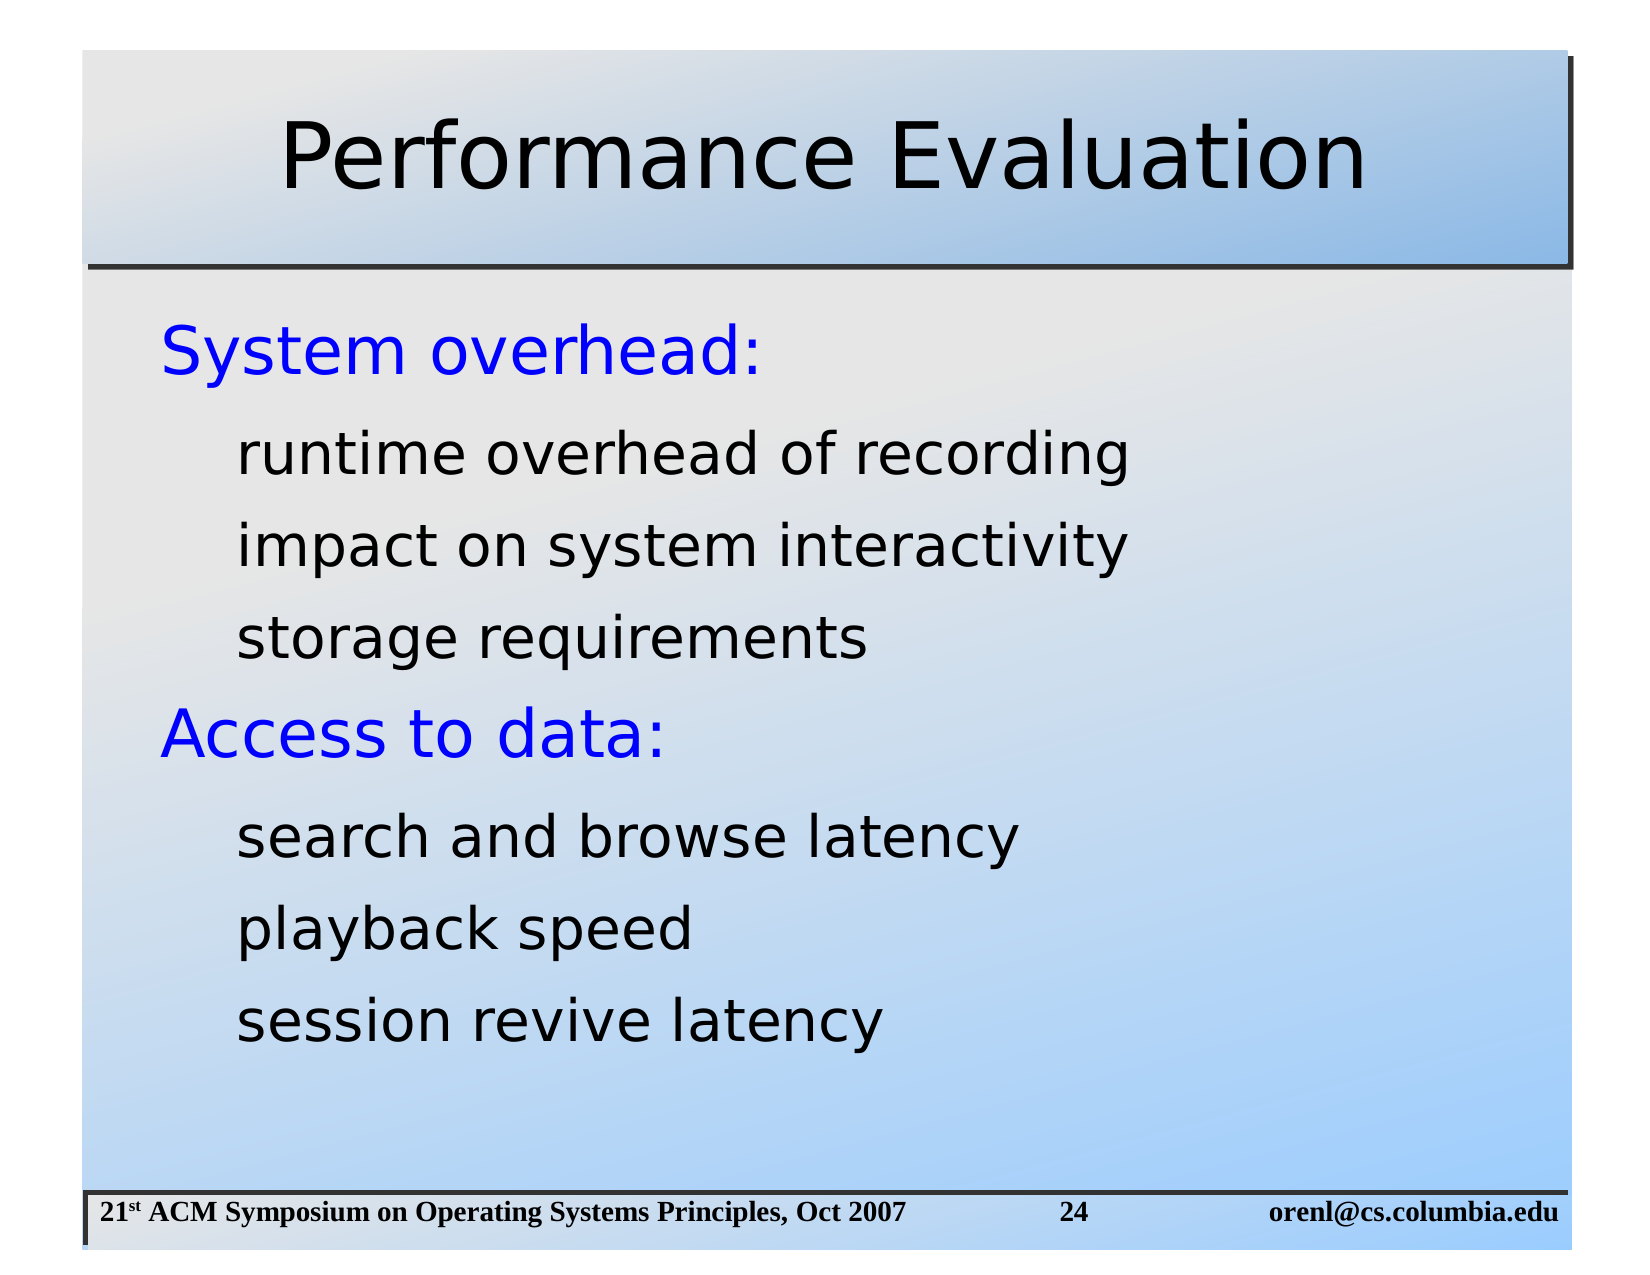

# Performance Evaluation
System overhead:
runtime overhead of recording
impact on system interactivity
storage requirements
Access to data:
search and browse latency
playback speed
session revive latency